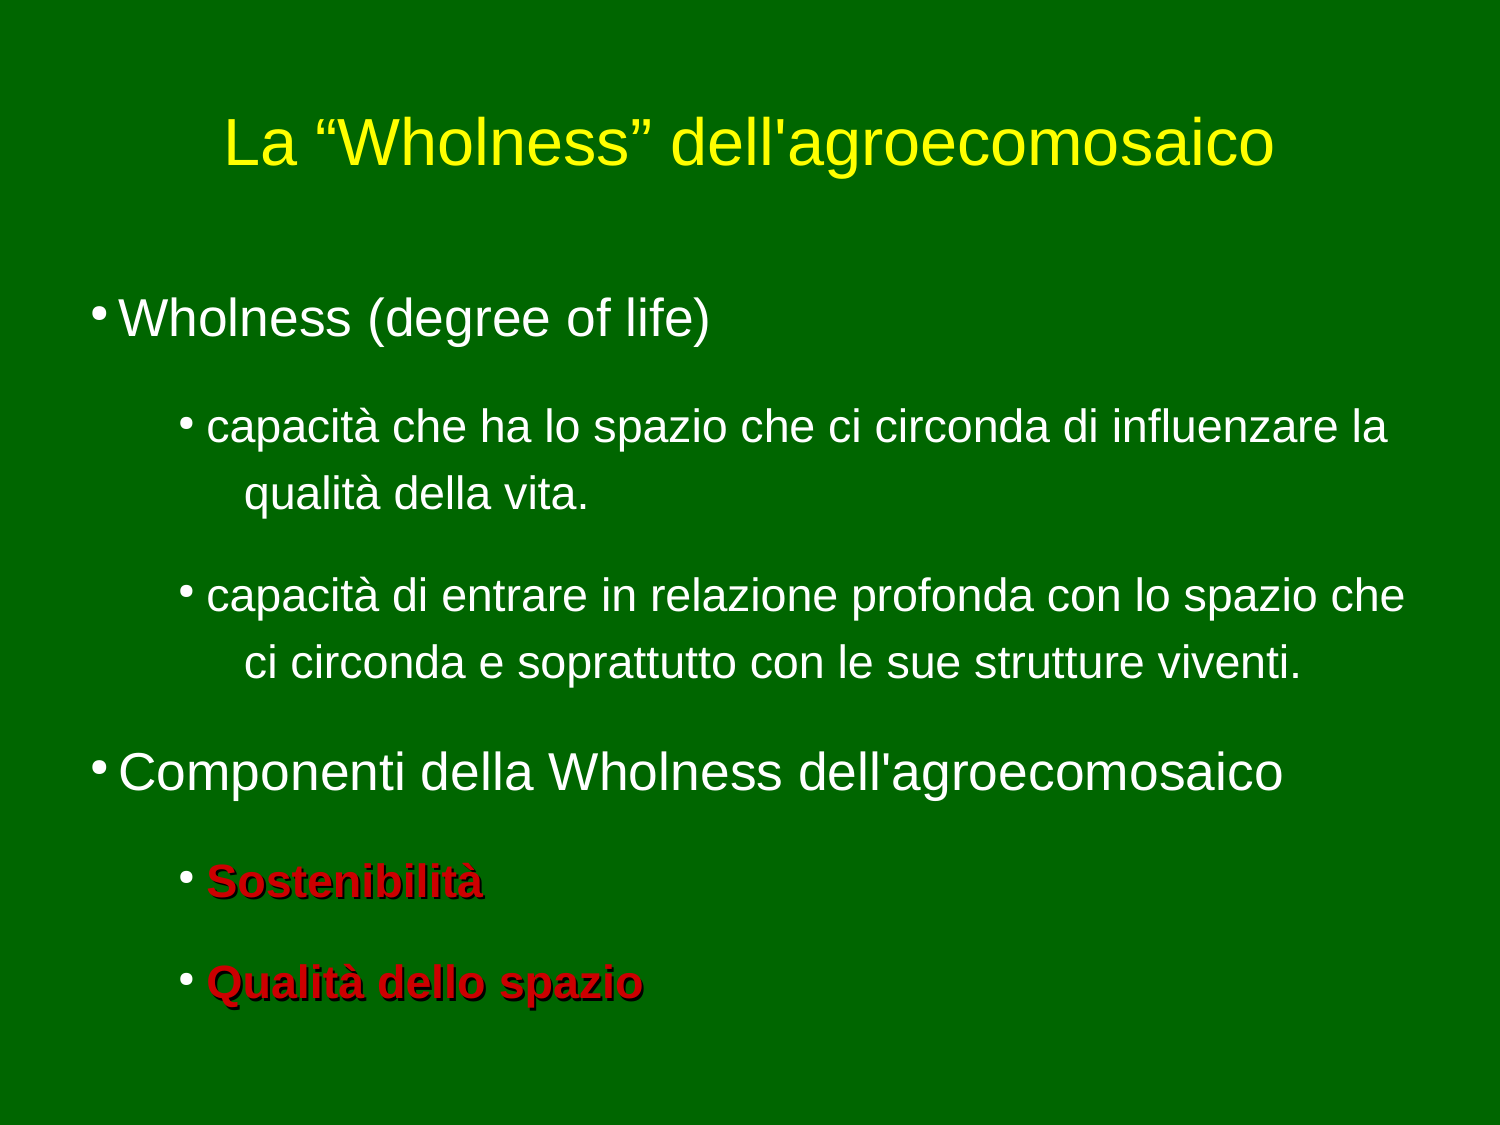

# La “Wholness” dell'agroecomosaico
Wholness (degree of life)
capacità che ha lo spazio che ci circonda di influenzare la qualità della vita.
capacità di entrare in relazione profonda con lo spazio che ci circonda e soprattutto con le sue strutture viventi.
Componenti della Wholness dell'agroecomosaico
Sostenibilità
Qualità dello spazio